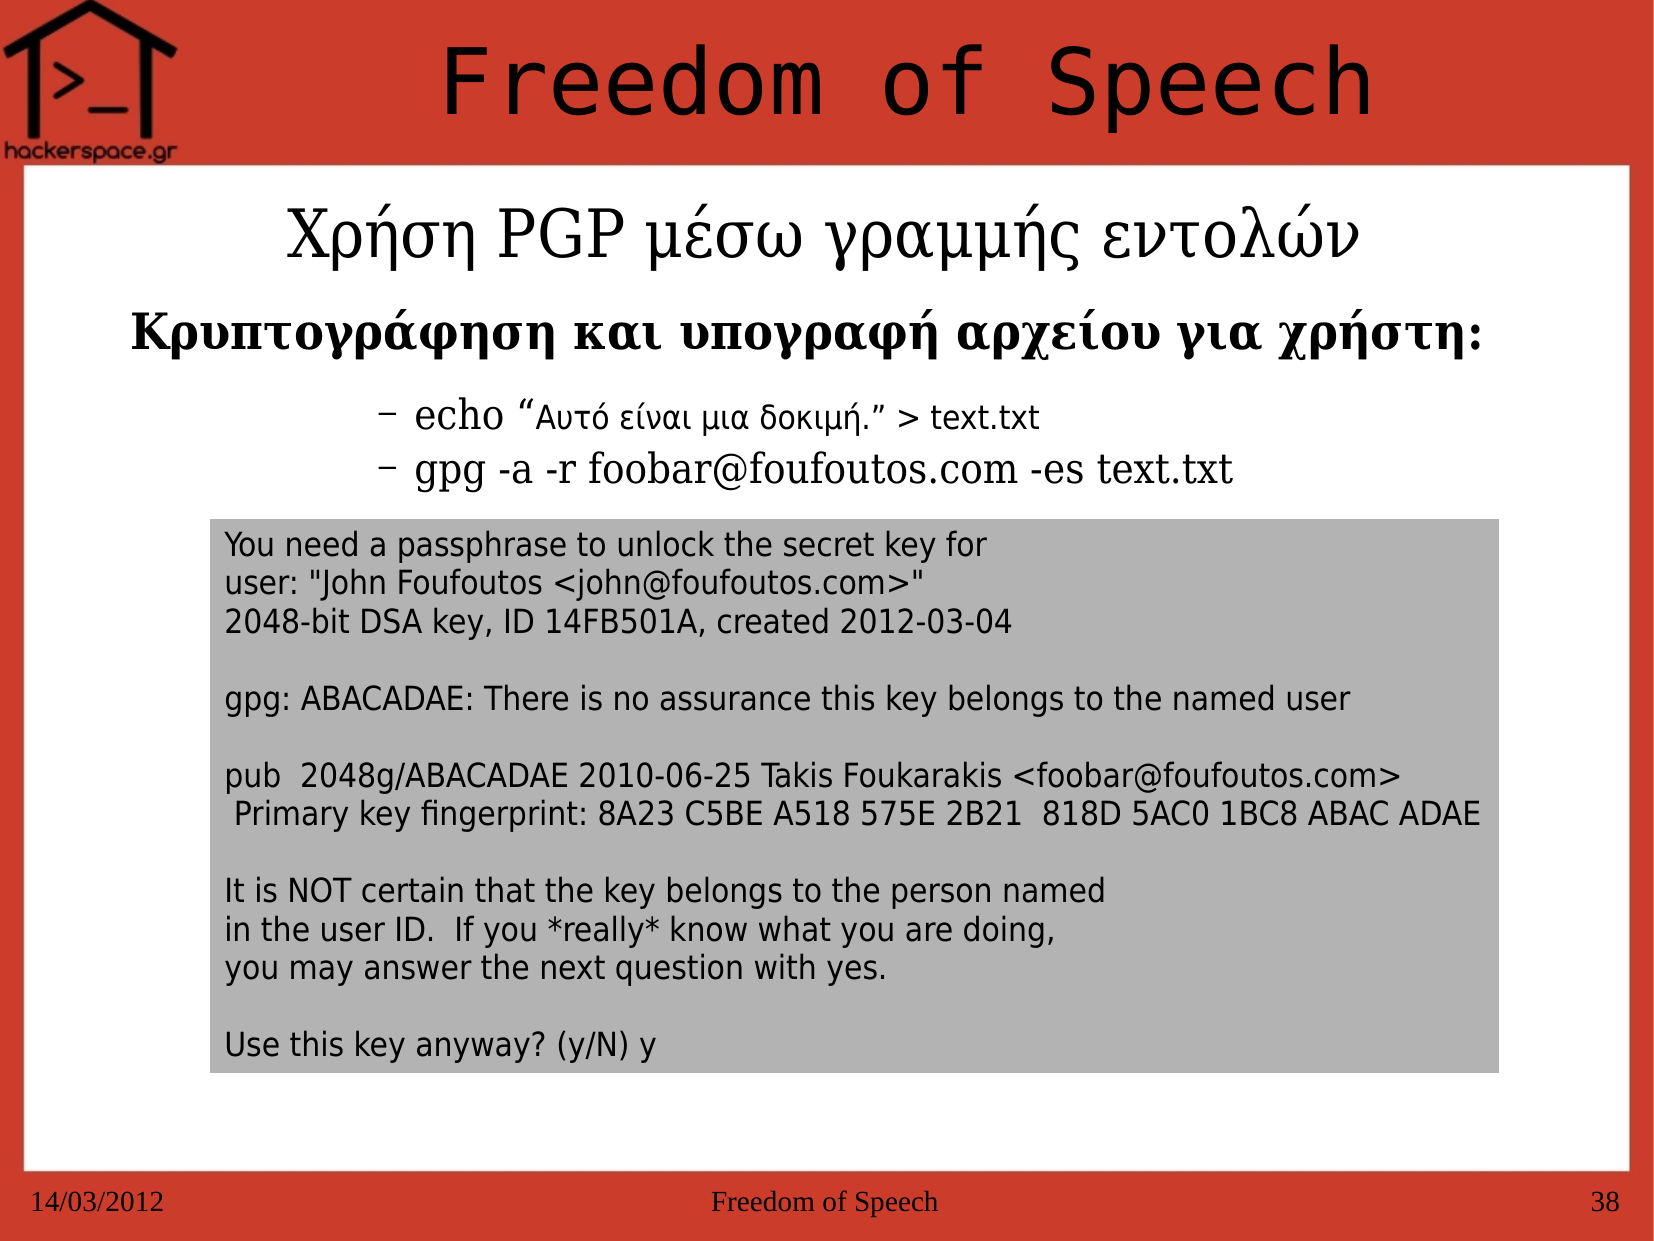

# Freedom of Speech
Χρήση PGP μέσω γραμμής εντολών
Κρυπτογράφηση και υπογραφή αρχείου για χρήστη:
echo “Αυτό είναι μια δοκιμή.” > text.txt
gpg -a -r foobar@foufoutos.com -es text.txt
| You need a passphrase to unlock the secret key for user: "John Foufoutos <john@foufoutos.com>" 2048-bit DSA key, ID 14FB501A, created 2012-03-04 gpg: ABACADAE: There is no assurance this key belongs to the named user pub 2048g/ABACADAE 2010-06-25 Takis Foukarakis <foobar@foufoutos.com> Primary key fingerprint: 8A23 C5BE A518 575E 2B21 818D 5AC0 1BC8 ABAC ADAE It is NOT certain that the key belongs to the person named in the user ID. If you \*really\* know what you are doing, you may answer the next question with yes. Use this key anyway? (y/N) y |
| --- |
14/03/2012
Freedom of Speech
38